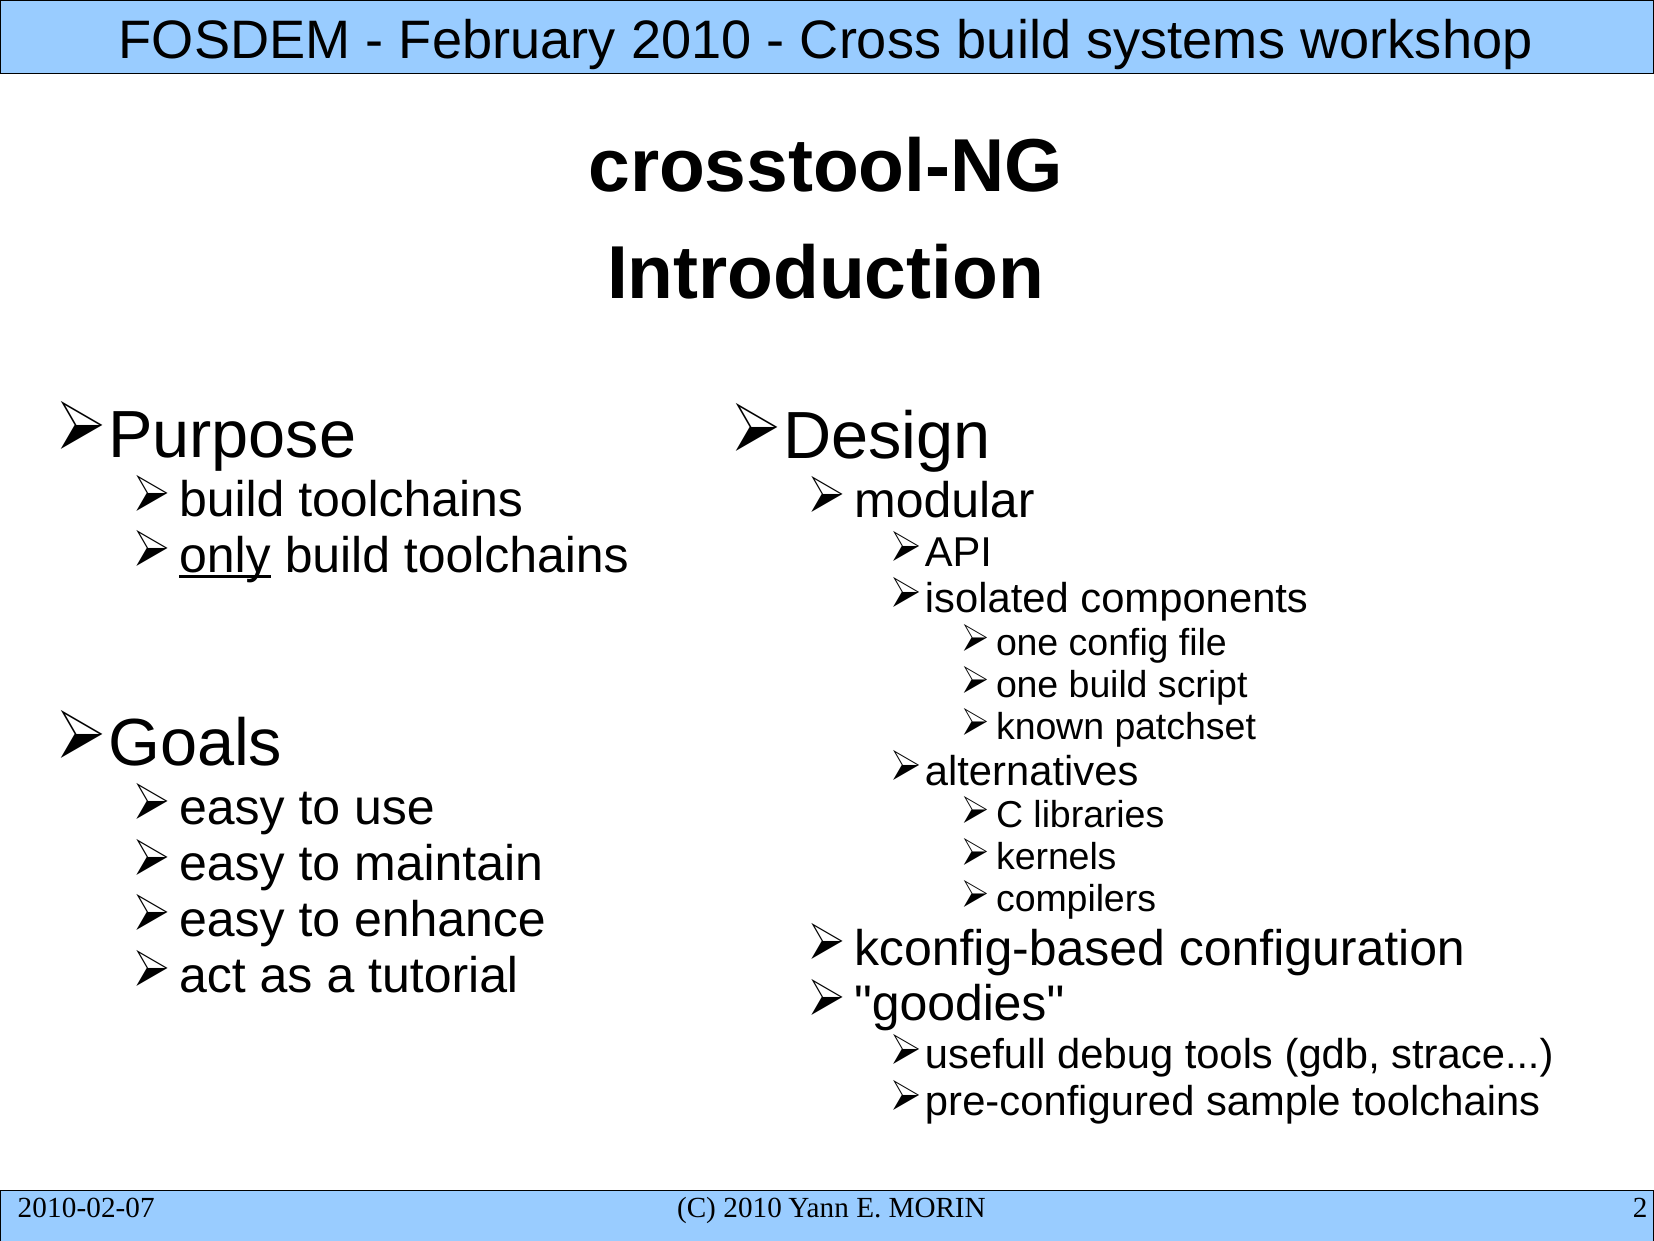

# FOSDEM - February 2010 - Cross build systems workshop
crosstool-NG
Introduction
Purpose
build toolchains
only build toolchains
Goals
easy to use
easy to maintain
easy to enhance
act as a tutorial
Design
modular
API
isolated components
one config file
one build script
known patchset
alternatives
C libraries
kernels
compilers
kconfig-based configuration
"goodies"
usefull debug tools (gdb, strace...)
pre-configured sample toolchains
2010-02-07
(C) 2010 Yann E. MORIN
2